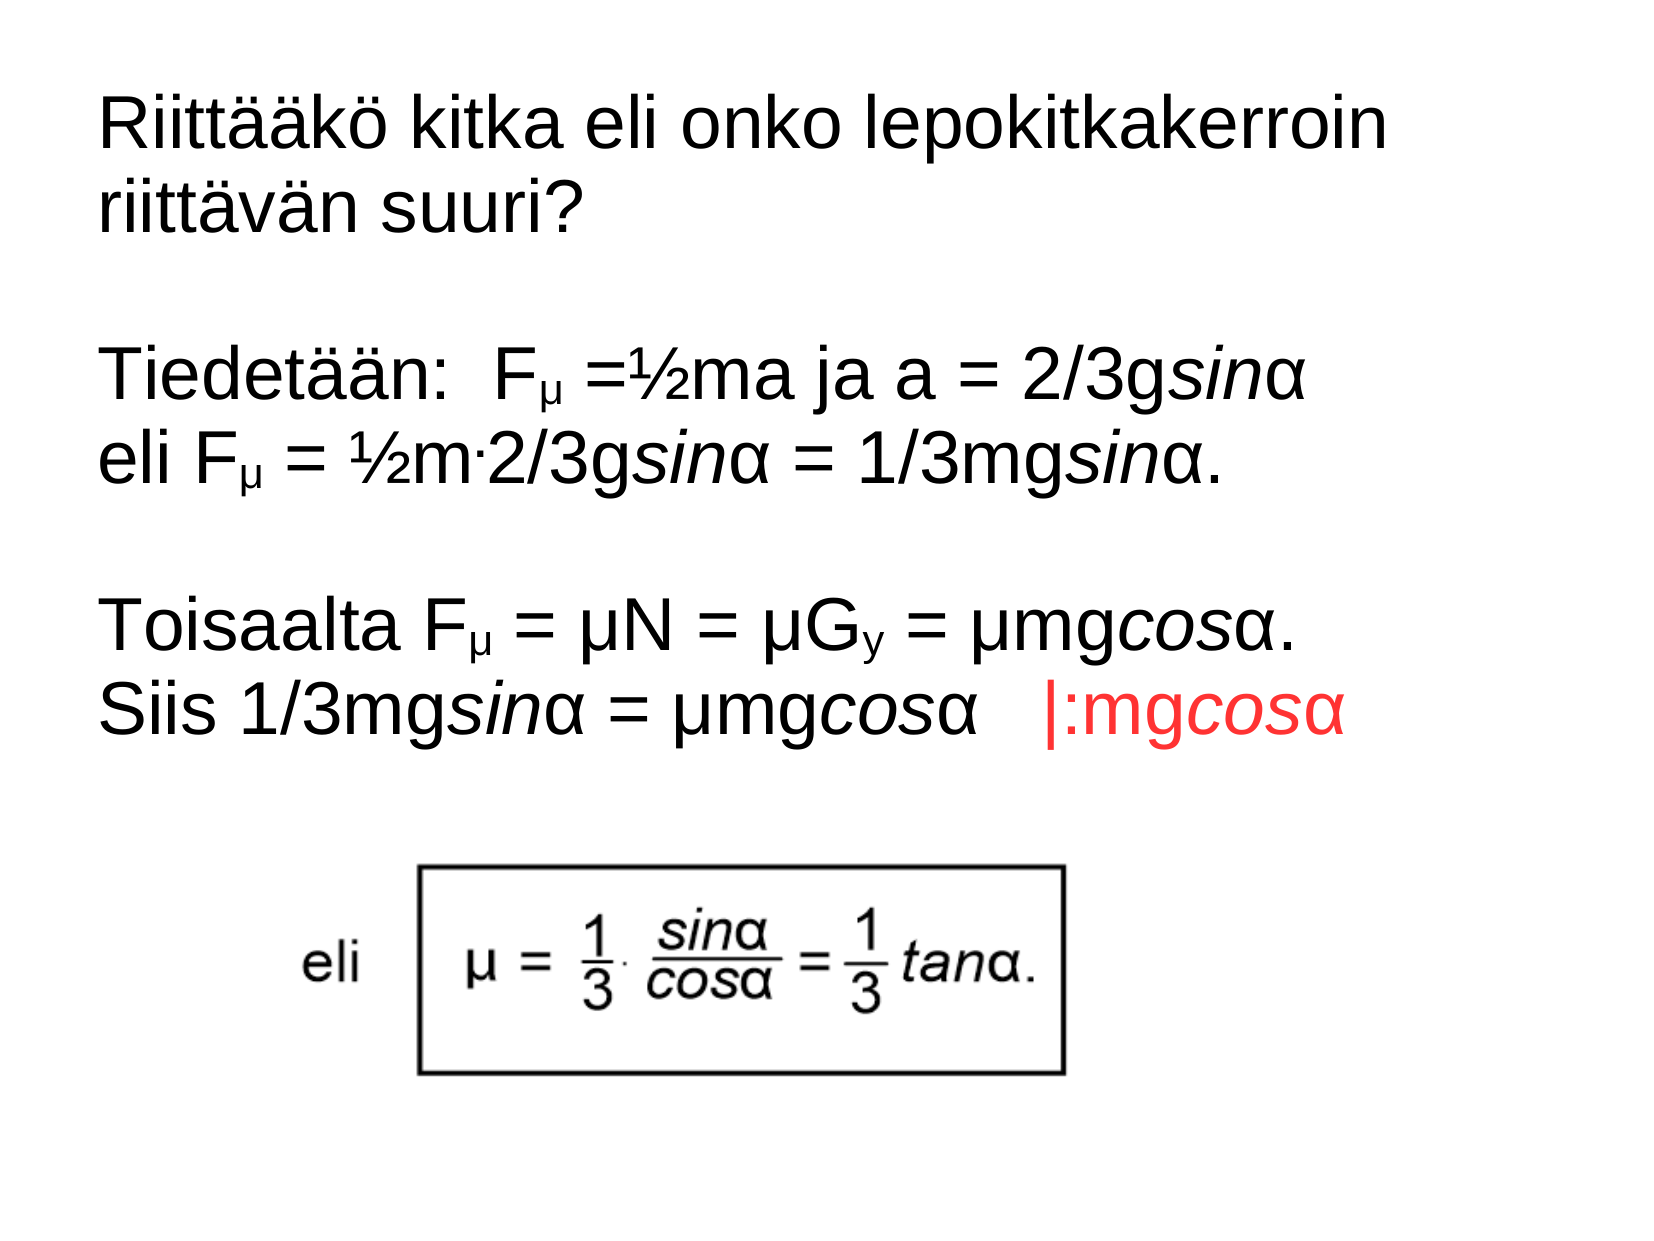

Riittääkö kitka eli onko lepokitkakerroin riittävän suuri?
Tiedetään: Fμ =½ma ja a = 2/3gsinα
eli Fμ = ½m.2/3gsinα = 1/3mgsinα.
Toisaalta Fμ = μN = μGy = μmgcosα.
Siis 1/3mgsinα = μmgcosα |:mgcosα